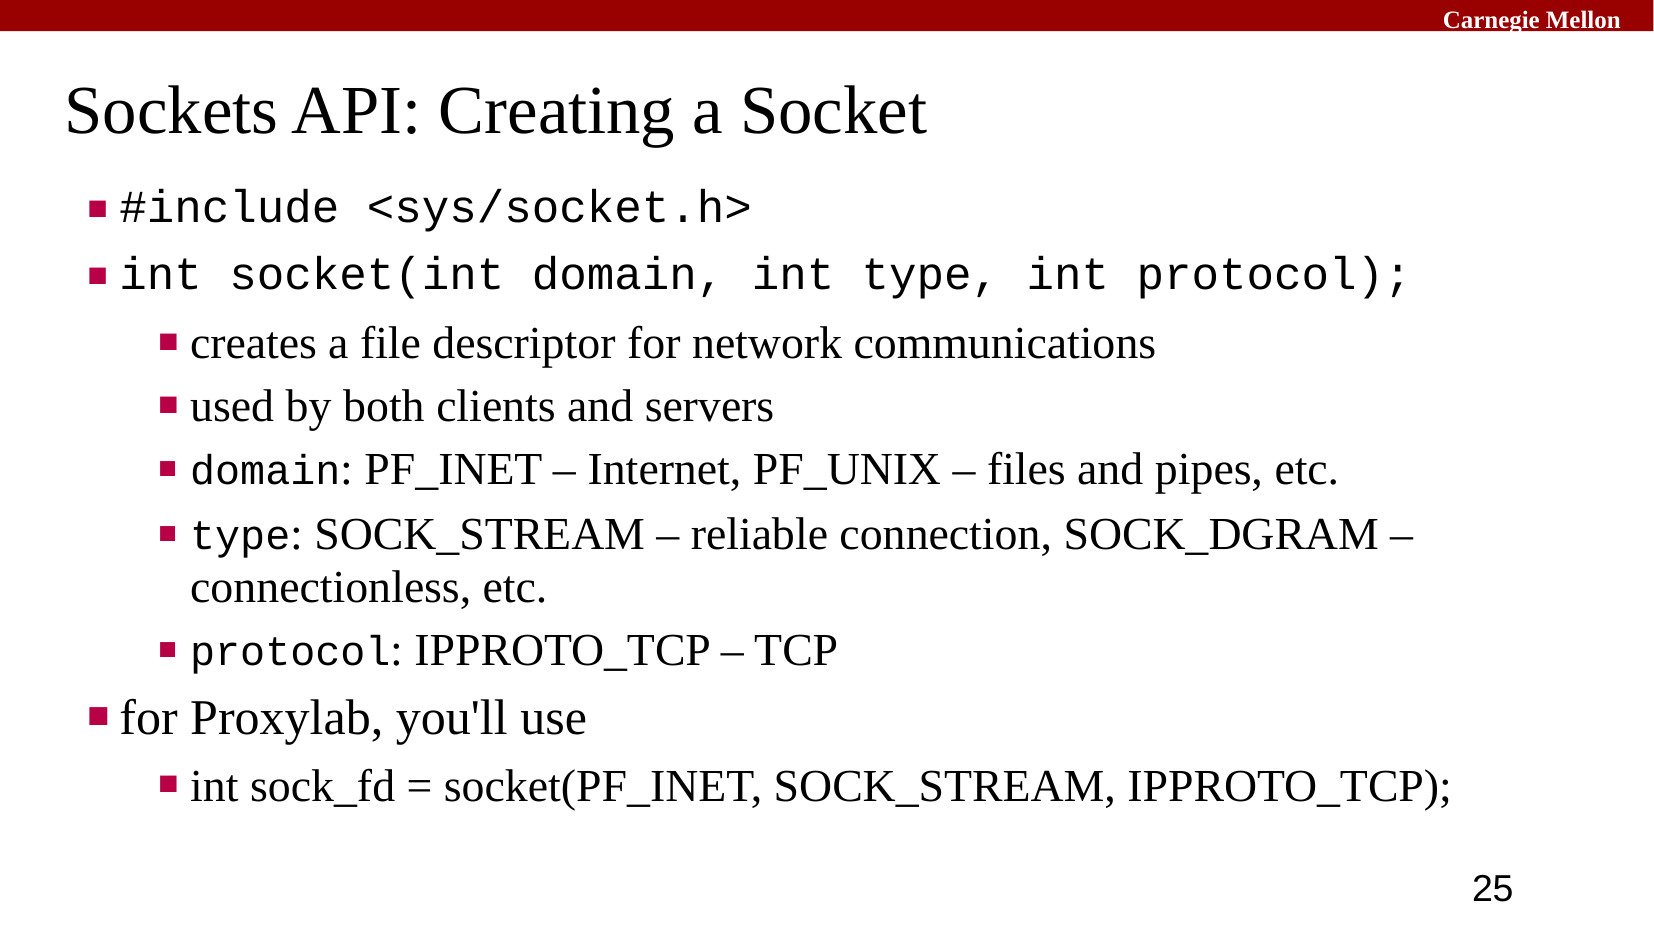

# Sockets API: Creating a Socket
#include <sys/socket.h>
int socket(int domain, int type, int protocol);
creates a file descriptor for network communications
used by both clients and servers
domain: PF_INET – Internet, PF_UNIX – files and pipes, etc.
type: SOCK_STREAM – reliable connection, SOCK_DGRAM – connectionless, etc.
protocol: IPPROTO_TCP – TCP
for Proxylab, you'll use
int sock_fd = socket(PF_INET, SOCK_STREAM, IPPROTO_TCP);